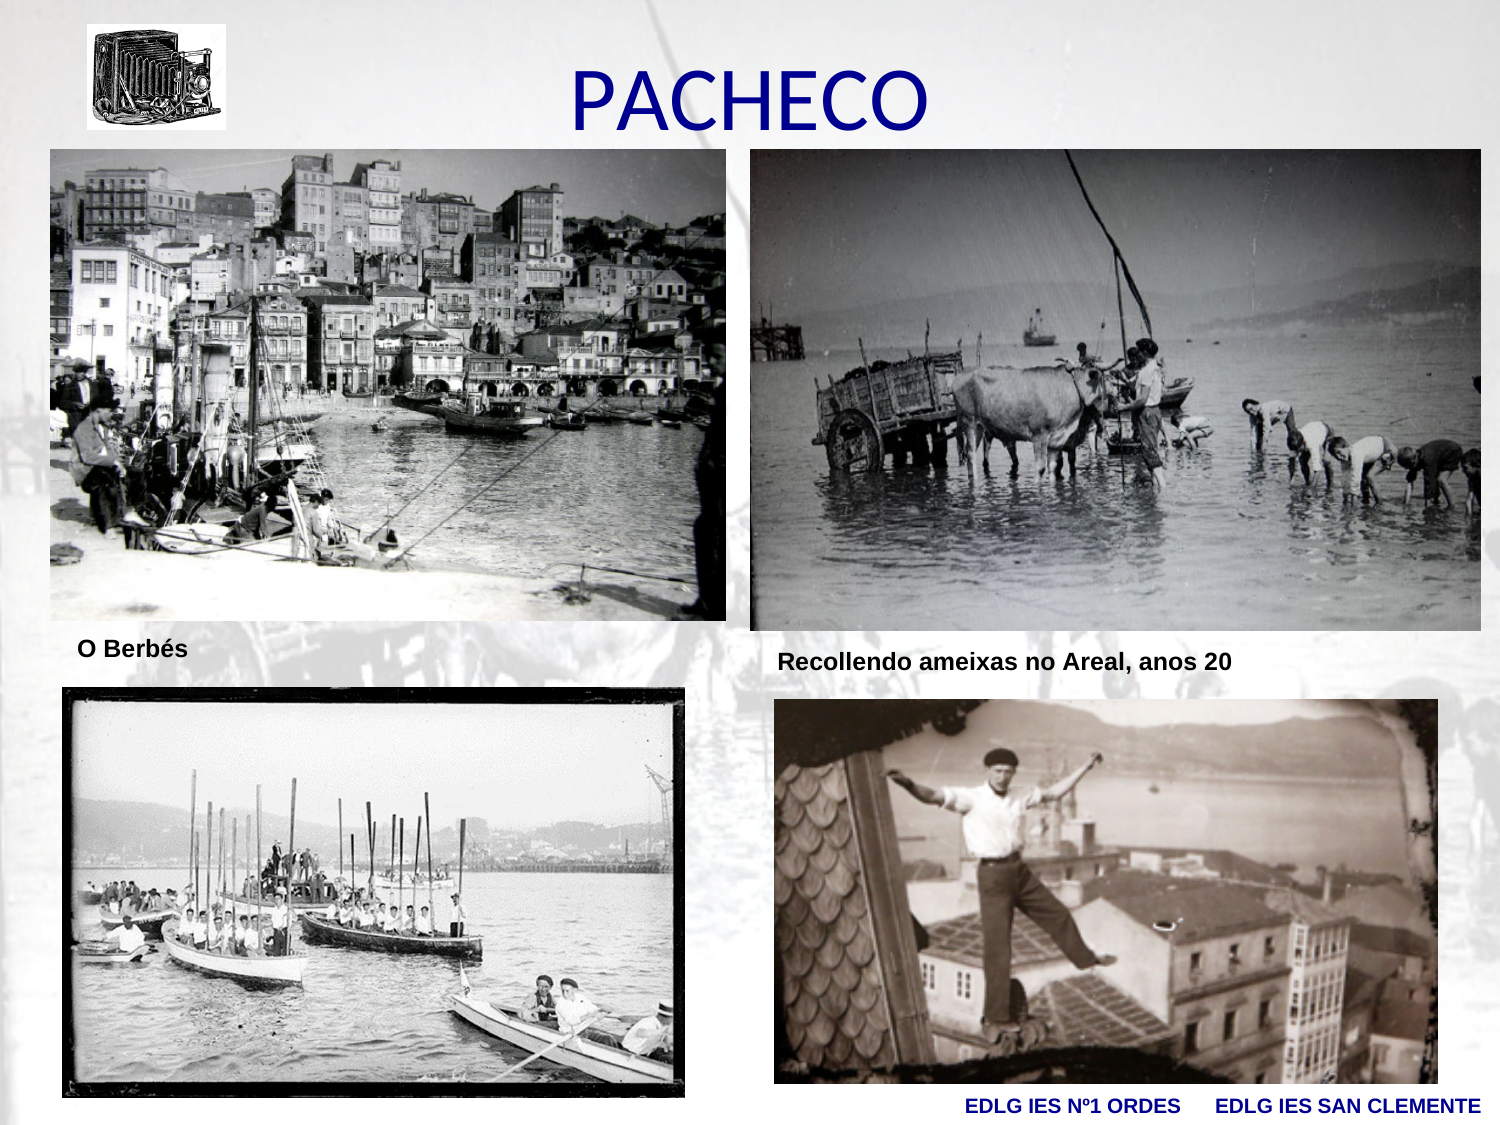

# PACHECO
O Berbés
Recollendo ameixas no Areal, anos 20
EDLG IES Nº1 ORDES EDLG IES SAN CLEMENTE